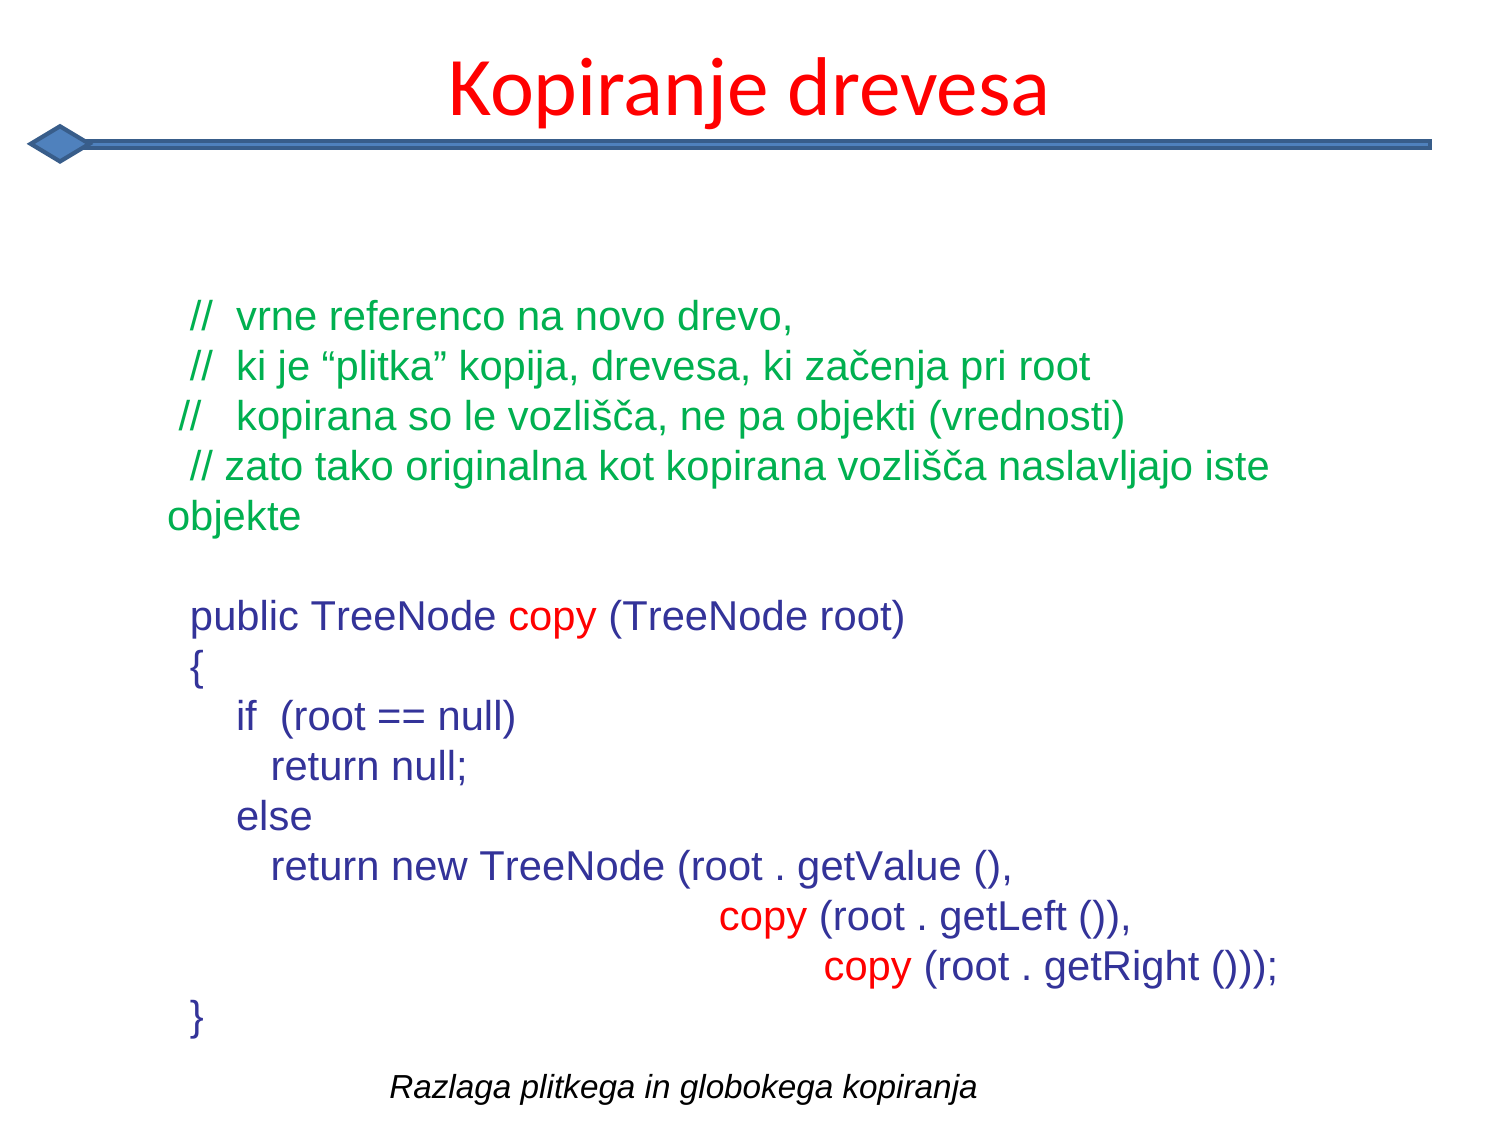

# Kopiranje drevesa
 // vrne referenco na novo drevo,
 // ki je “plitka” kopija, drevesa, ki začenja pri root
 // kopirana so le vozlišča, ne pa objekti (vrednosti)
 // zato tako originalna kot kopirana vozlišča naslavljajo iste objekte
 public TreeNode copy (TreeNode root)
 {
 if (root == null)
 return null;
 else
 return new TreeNode (root . getValue (),
 copy (root . getLeft ()),
 copy (root . getRight ()));
 }
Razlaga plitkega in globokega kopiranja